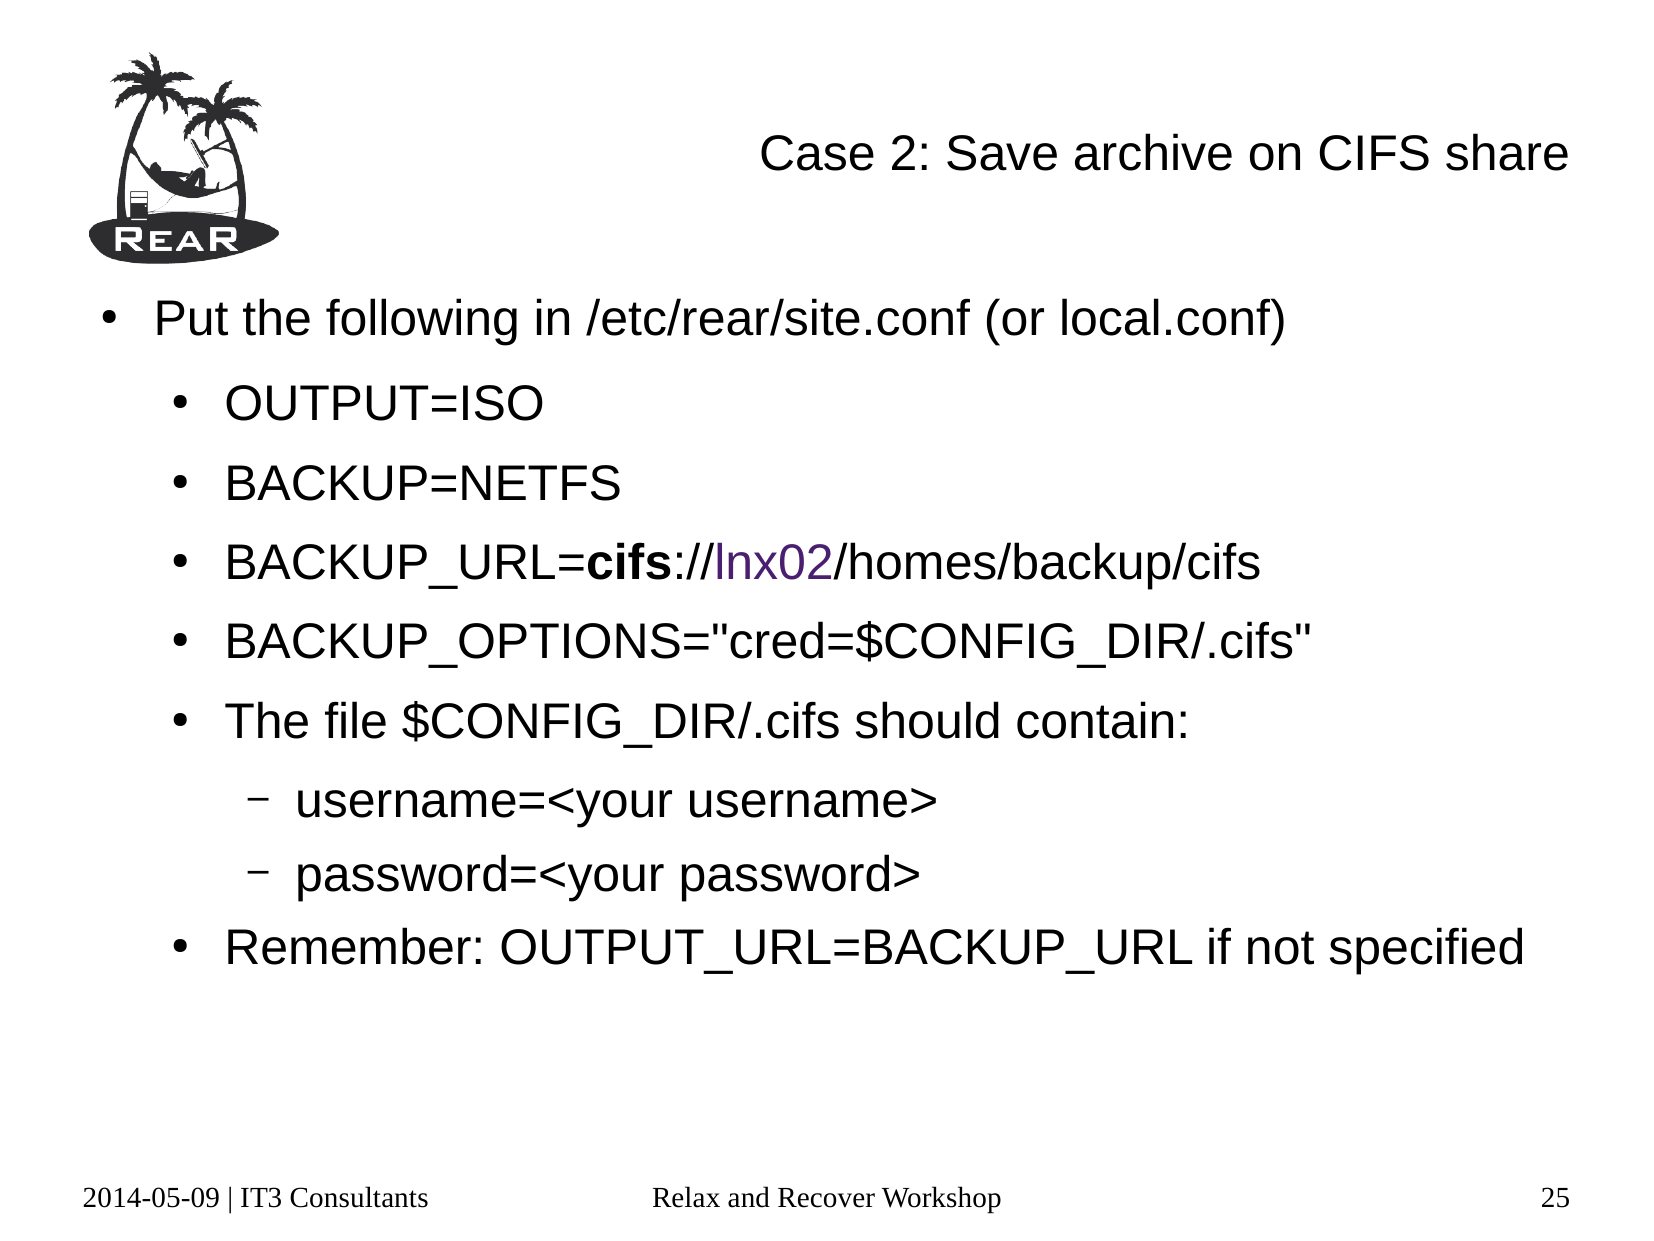

# Case 2: Save archive on CIFS share
Put the following in /etc/rear/site.conf (or local.conf)
OUTPUT=ISO
BACKUP=NETFS
BACKUP_URL=cifs://lnx02/homes/backup/cifs
BACKUP_OPTIONS="cred=$CONFIG_DIR/.cifs"
The file $CONFIG_DIR/.cifs should contain:
username=<your username>
password=<your password>
Remember: OUTPUT_URL=BACKUP_URL if not specified
2014-05-09 | IT3 Consultants
Relax and Recover Workshop
25